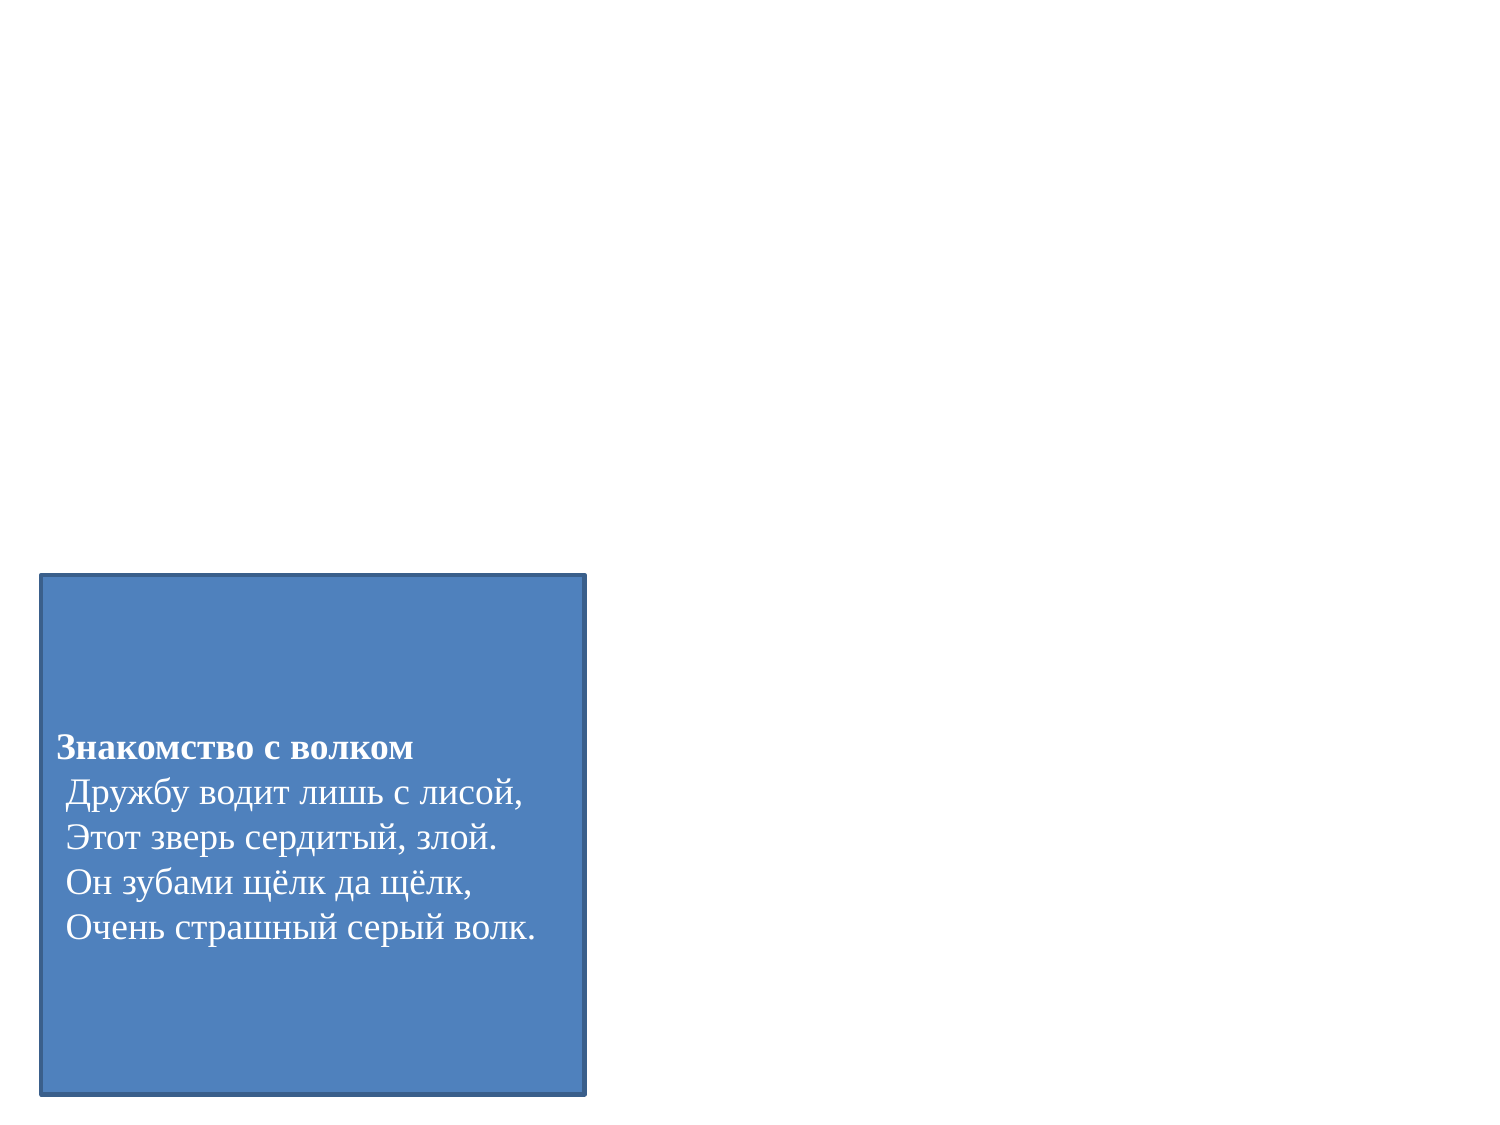

Знакомство с волком
 Дружбу водит лишь с лисой,
 Этот зверь сердитый, злой.
 Он зубами щёлк да щёлк,
 Очень страшный серый волк.